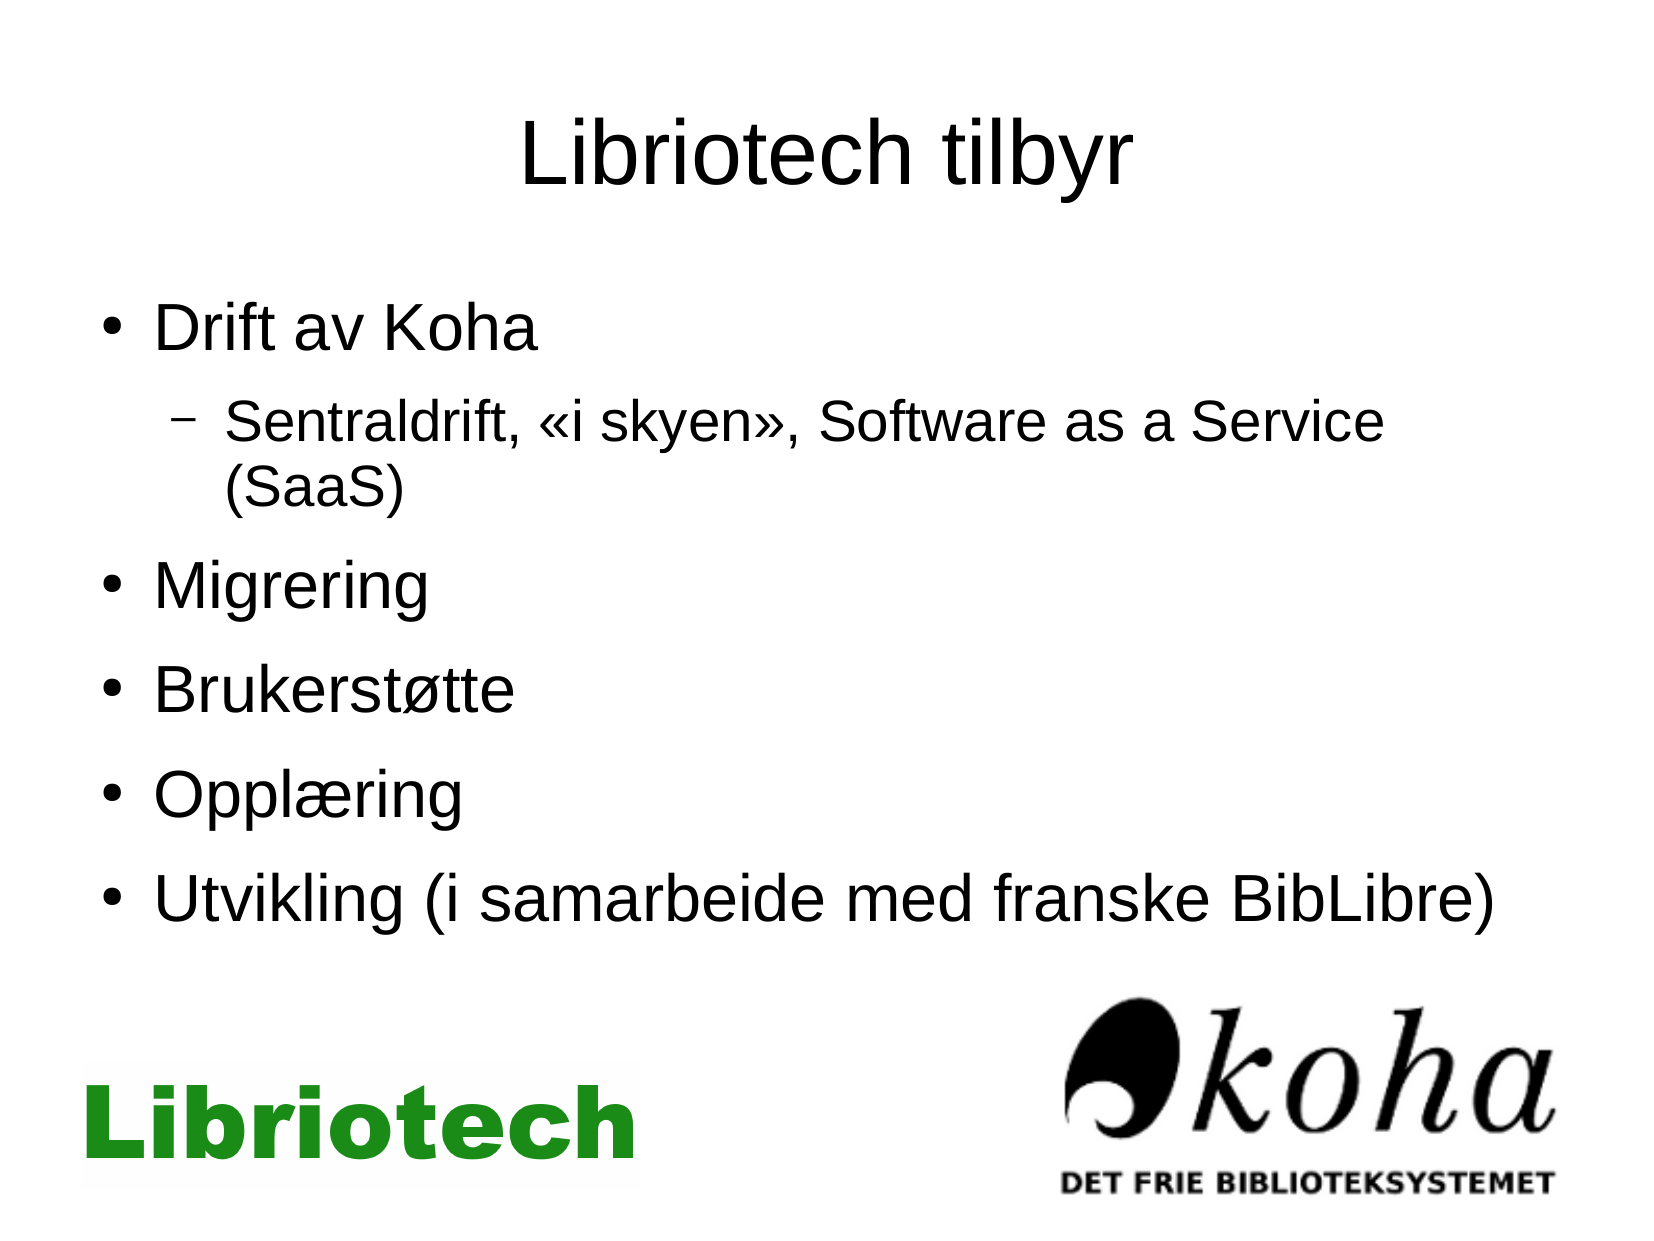

# Libriotech tilbyr
Drift av Koha
Sentraldrift, «i skyen», Software as a Service (SaaS)
Migrering
Brukerstøtte
Opplæring
Utvikling (i samarbeide med franske BibLibre)